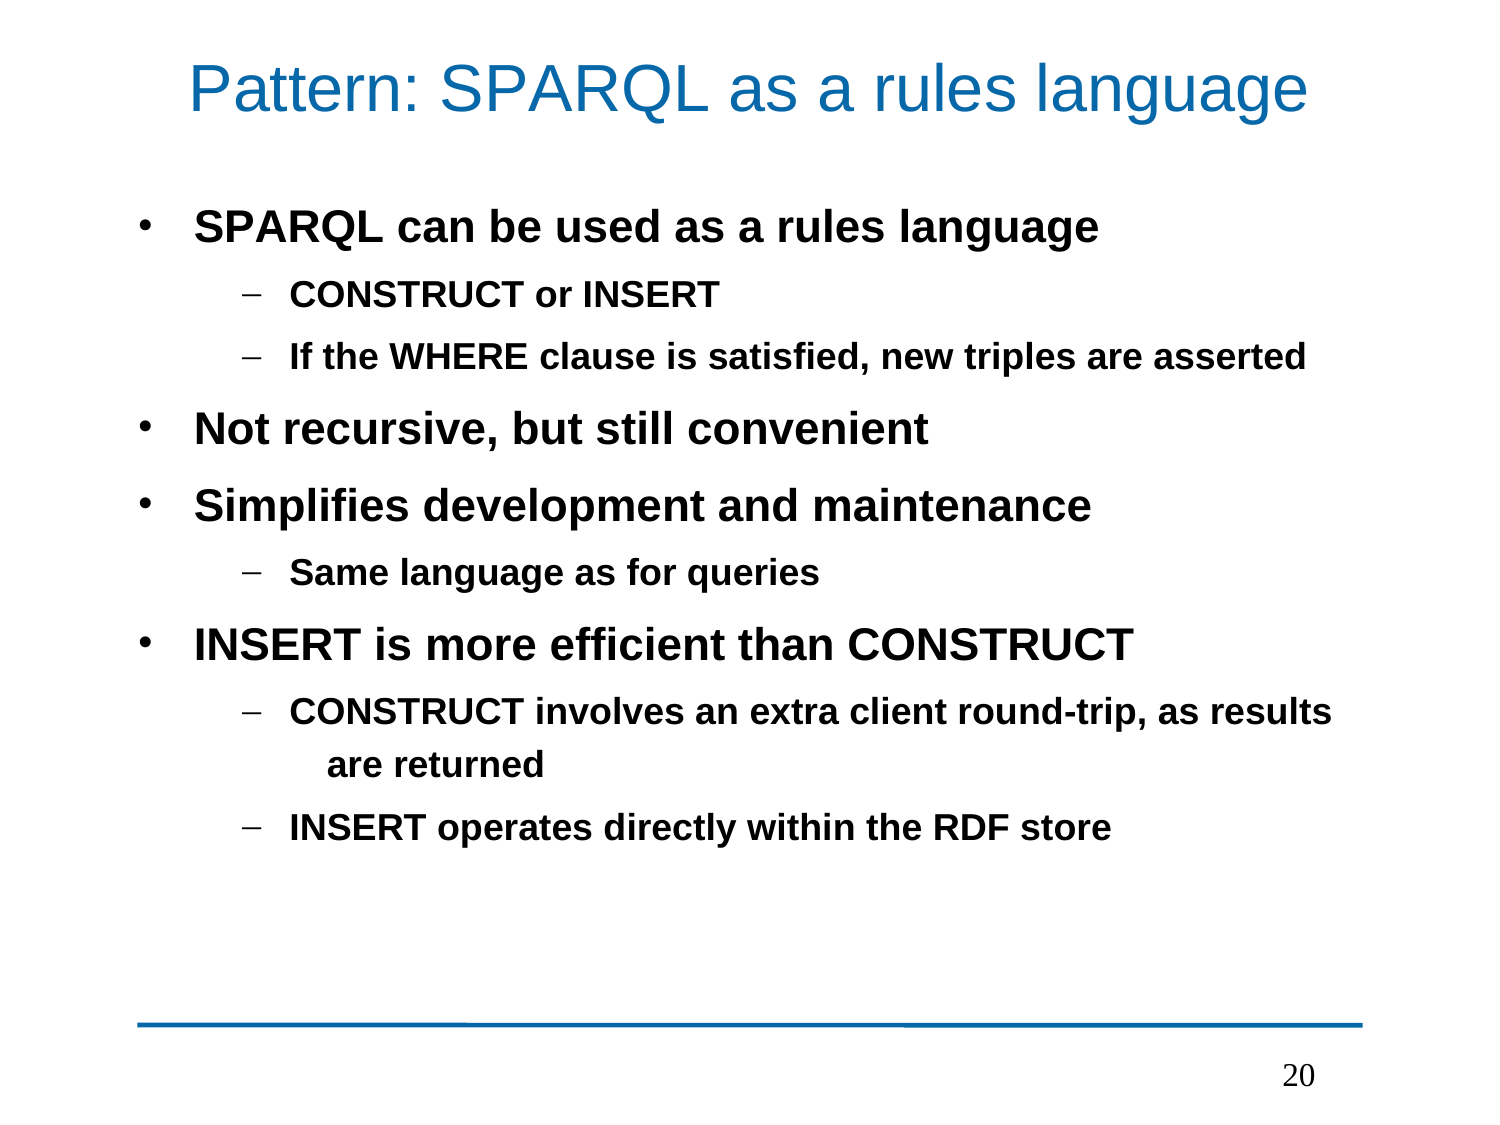

# Pattern: SPARQL as a rules language
SPARQL can be used as a rules language
CONSTRUCT or INSERT
If the WHERE clause is satisfied, new triples are asserted
Not recursive, but still convenient
Simplifies development and maintenance
Same language as for queries
INSERT is more efficient than CONSTRUCT
CONSTRUCT involves an extra client round-trip, as results are returned
INSERT operates directly within the RDF store
20